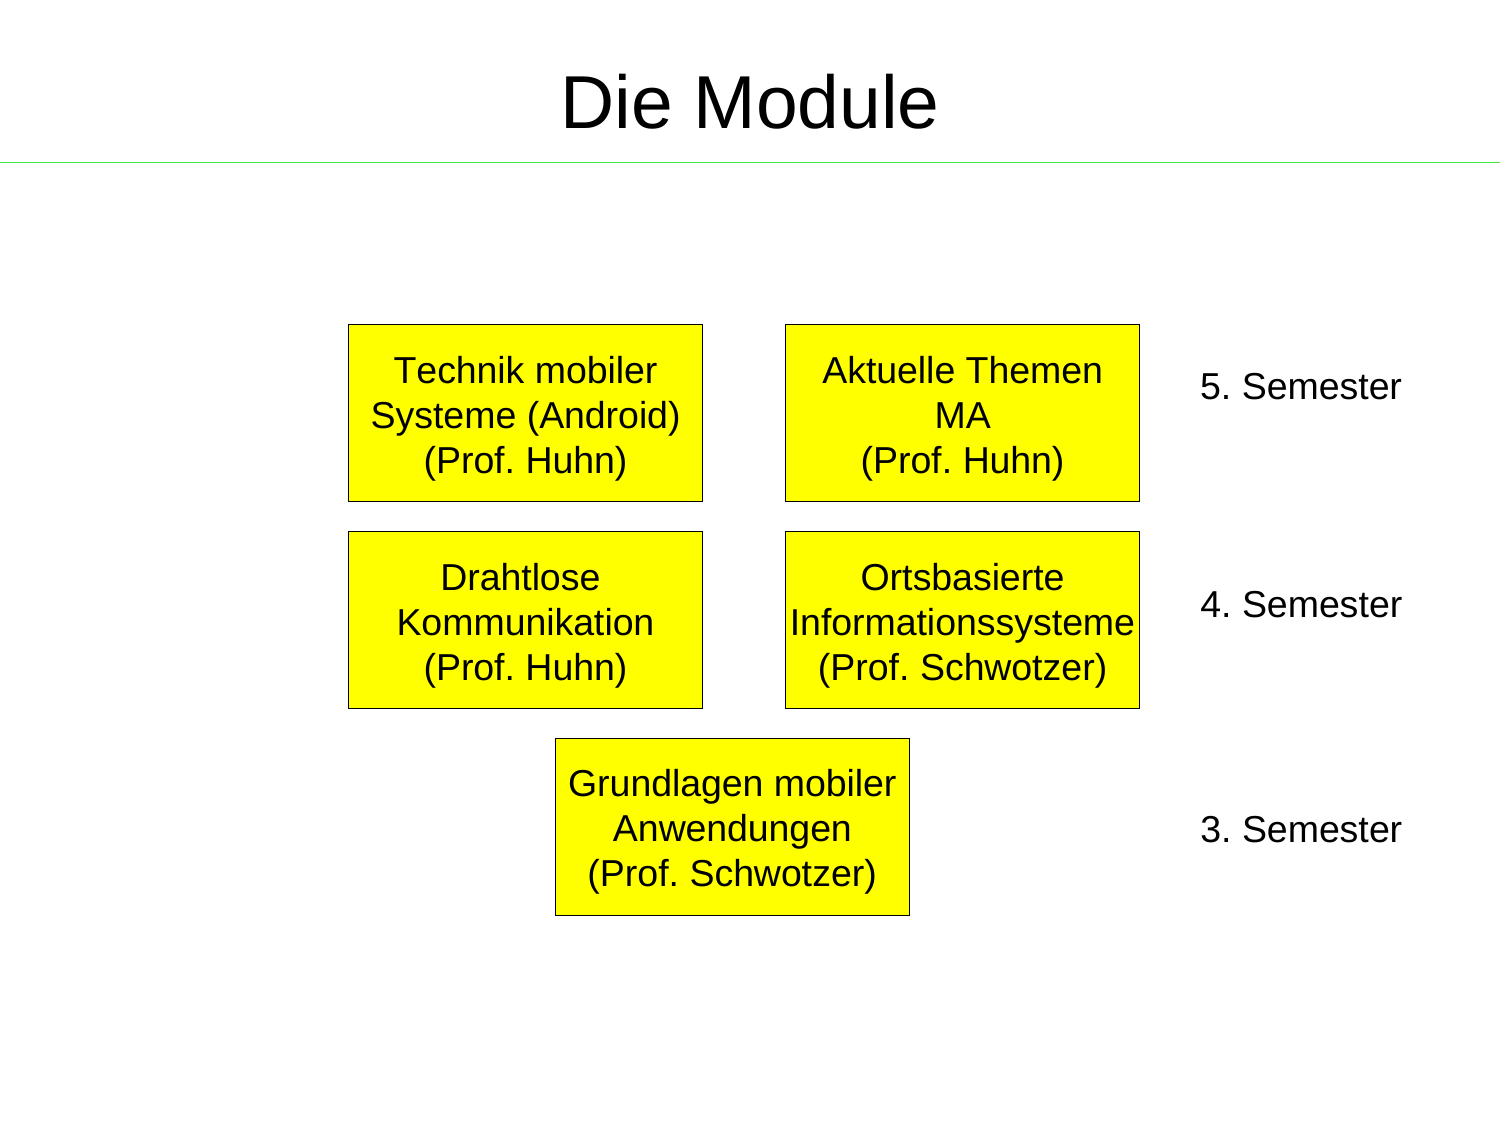

# Die Module
Technik mobiler
Systeme (Android)
(Prof. Huhn)
Aktuelle Themen
MA
(Prof. Huhn)
5. Semester
Drahtlose
Kommunikation
(Prof. Brovkov)
Drahtlose
Kommunikation
(Prof. Huhn)
Ortsbasierte
Informationssysteme
(Prof. Brovkov)
Ortsbasierte
Informationssysteme
(Prof. Schwotzer)
4. Semester
Grundlagen mobiler
Anwendungen
(Prof. Schwotzer)
3. Semester